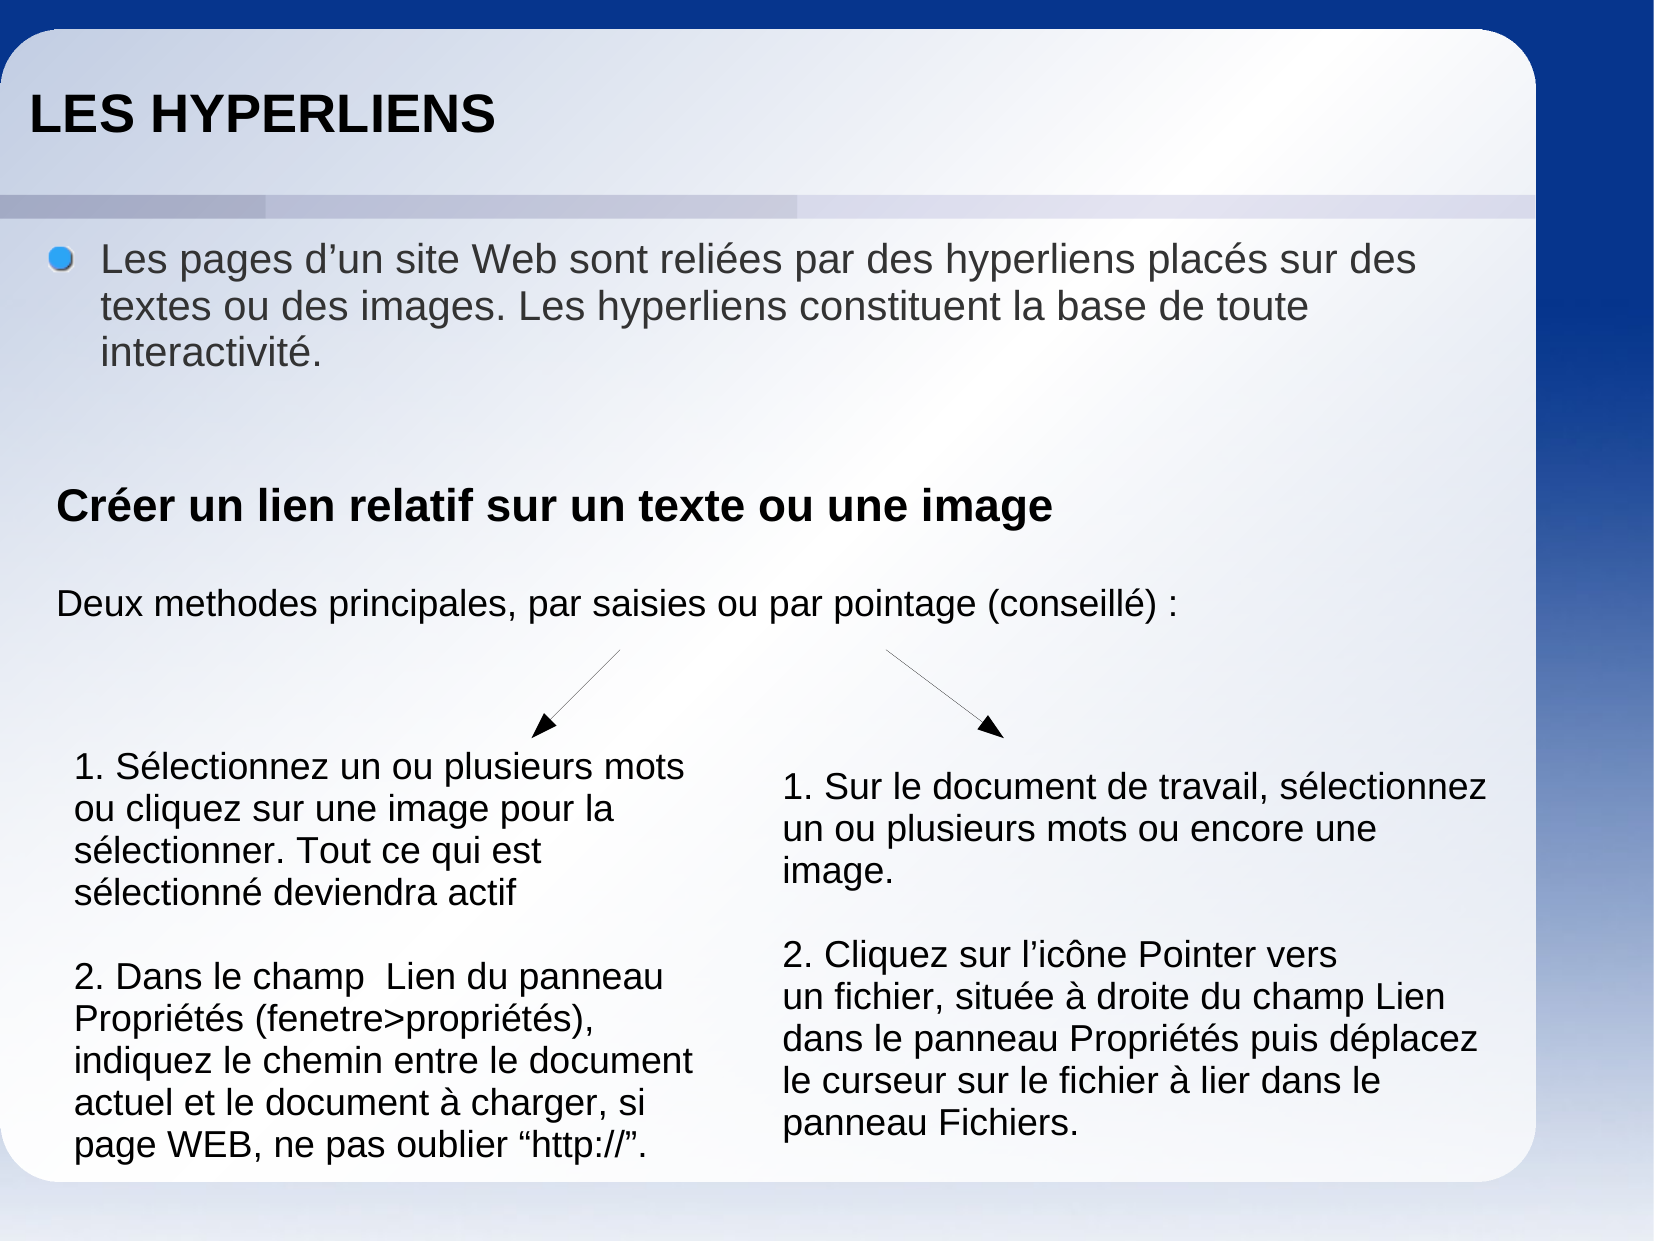

# LES HYPERLIENS
Les pages d’un site Web sont reliées par des hyperliens placés sur des textes ou des images. Les hyperliens constituent la base de toute interactivité.
Créer un lien relatif sur un texte ou une image
Deux methodes principales, par saisies ou par pointage (conseillé) :
1. Sélectionnez un ou plusieurs mots ou cliquez sur une image pour la sélectionner. Tout ce qui est sélectionné deviendra actif
2. Dans le champ Lien du panneau Propriétés (fenetre>propriétés), indiquez le chemin entre le document actuel et le document à charger, si page WEB, ne pas oublier “http://”.
1. Sur le document de travail, sélectionnez un ou plusieurs mots ou encore une image.
2. Cliquez sur l’icône Pointer vers
un fichier, située à droite du champ Lien dans le panneau Propriétés puis déplacez le curseur sur le fichier à lier dans le
panneau Fichiers.